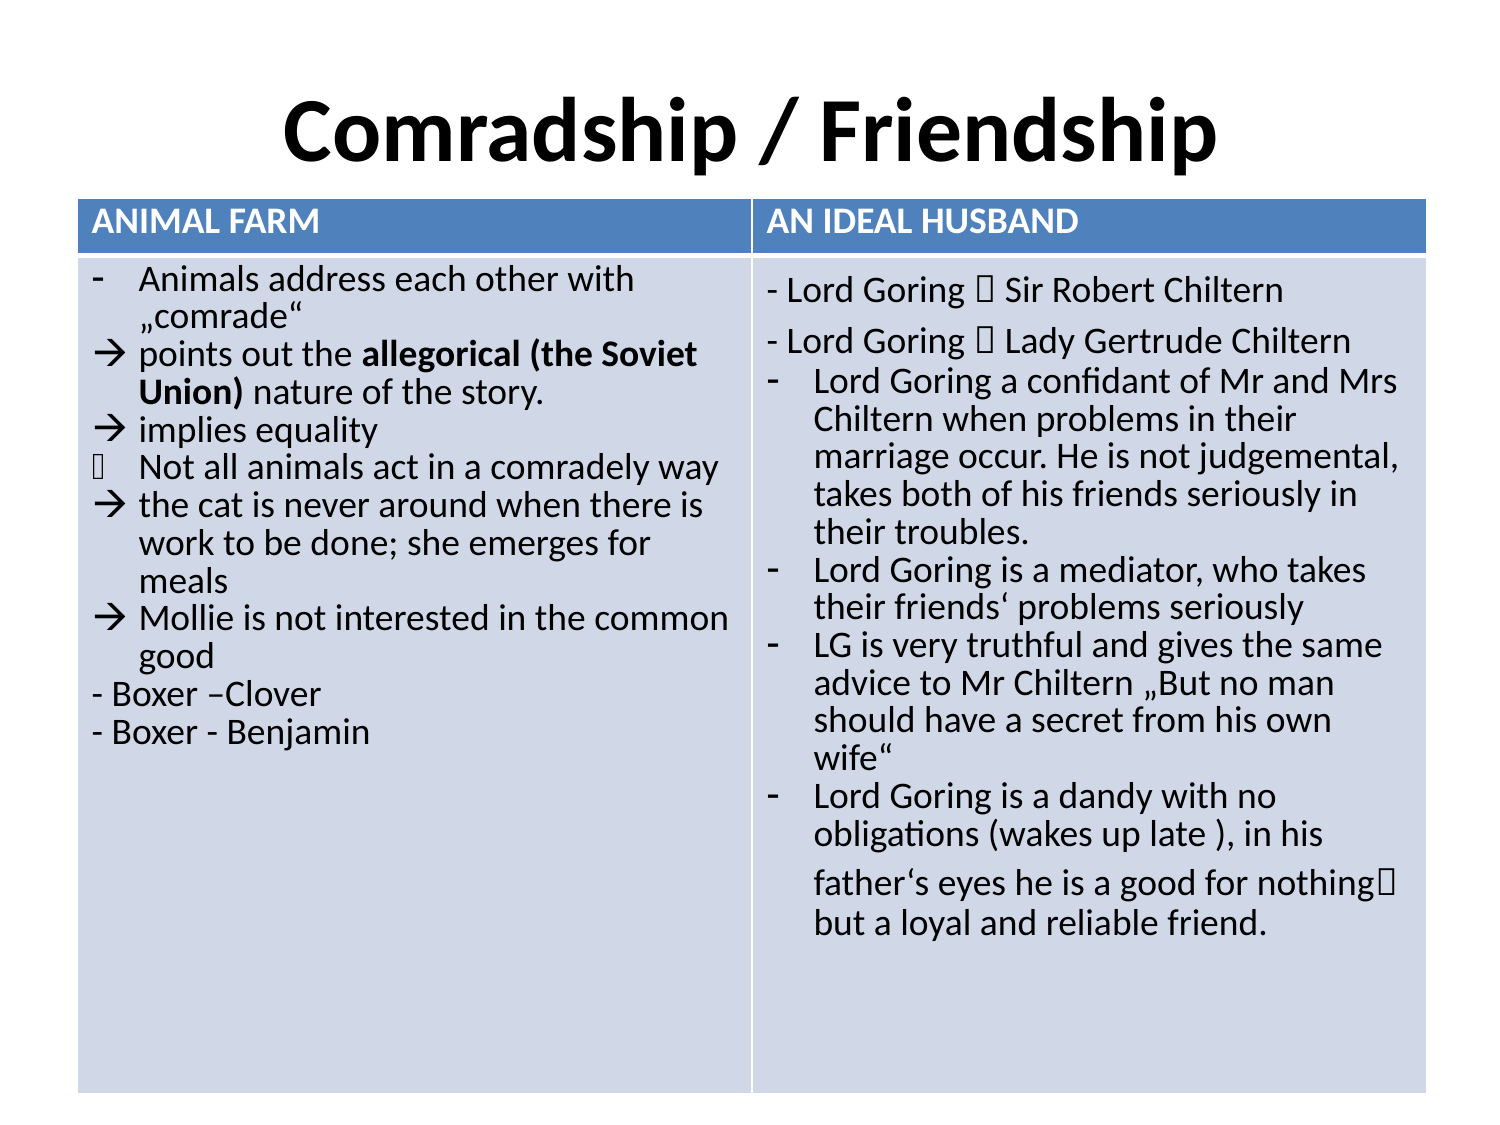

# Comradship / Friendship
| ANIMAL FARM | AN IDEAL HUSBAND |
| --- | --- |
| Animals address each other with „comrade“ points out the allegorical (the Soviet Union) nature of the story. implies equality Not all animals act in a comradely way the cat is never around when there is work to be done; she emerges for meals Mollie is not interested in the common good - Boxer –Clover - Boxer - Benjamin | - Lord Goring  Sir Robert Chiltern - Lord Goring  Lady Gertrude Chiltern Lord Goring a confidant of Mr and Mrs Chiltern when problems in their marriage occur. He is not judgemental, takes both of his friends seriously in their troubles. Lord Goring is a mediator, who takes their friends‘ problems seriously LG is very truthful and gives the same advice to Mr Chiltern „But no man should have a secret from his own wife“ Lord Goring is a dandy with no obligations (wakes up late ), in his father‘s eyes he is a good for nothing but a loyal and reliable friend. |